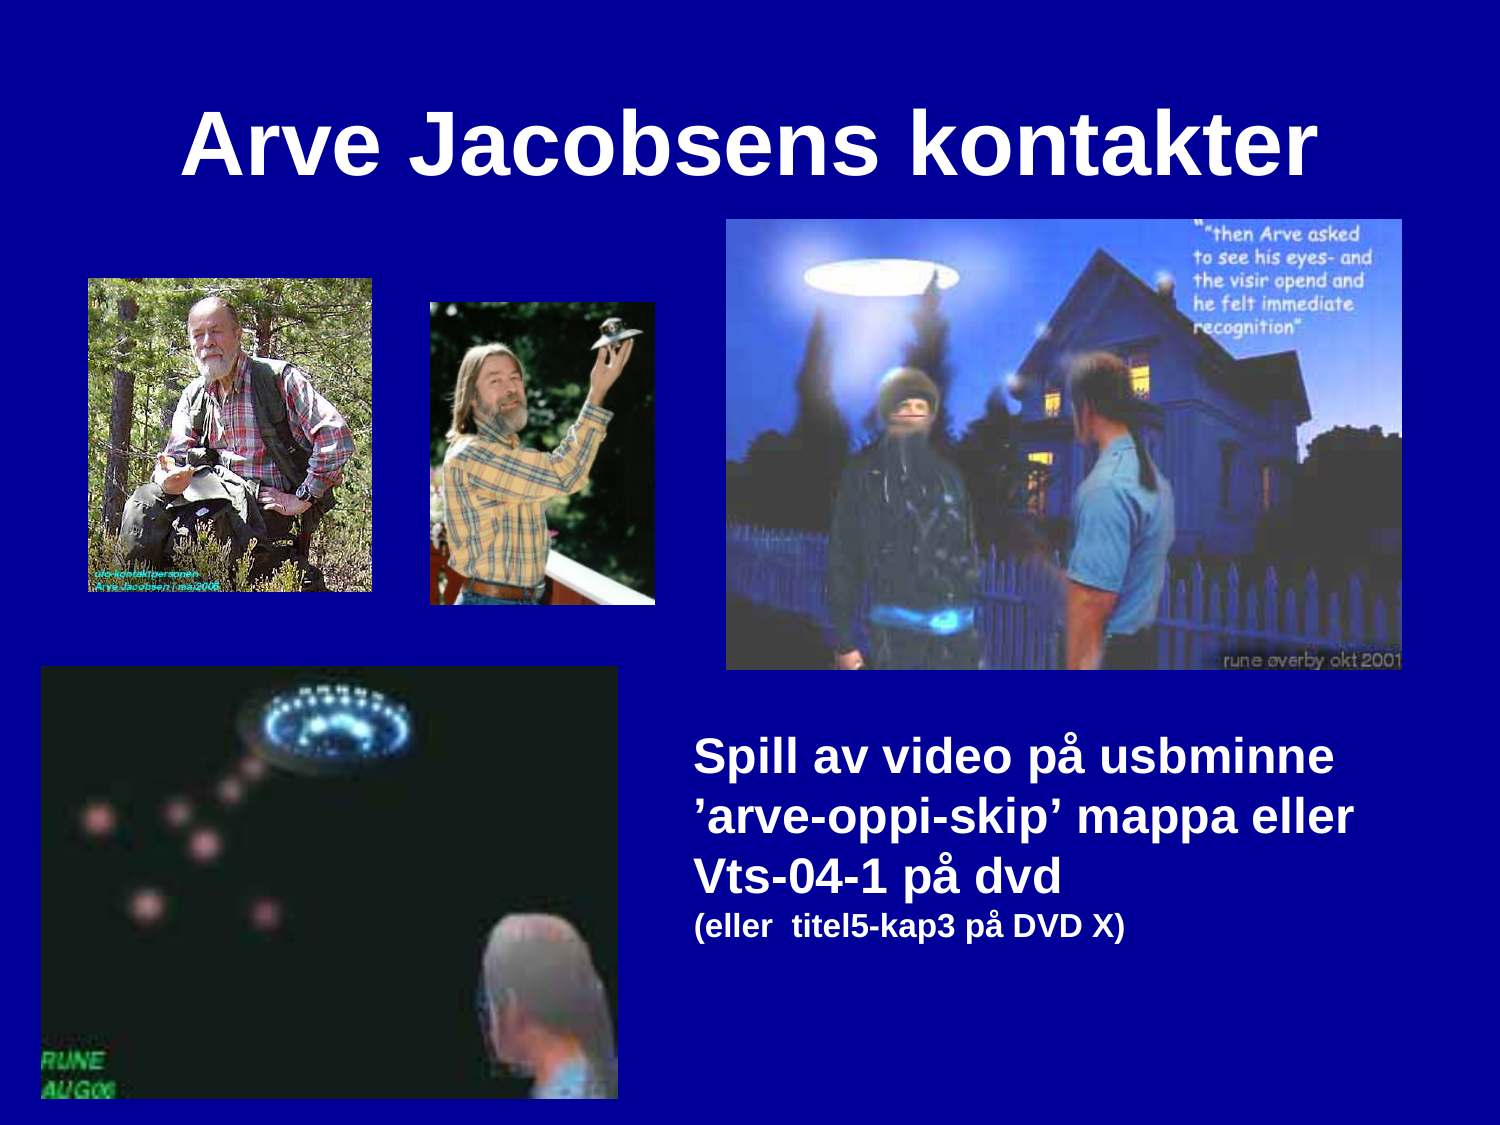

# Arve Jacobsens kontakter
Spill av video på usbminne
’arve-oppi-skip’ mappa eller
Vts-04-1 på dvd
(eller titel5-kap3 på DVD X)